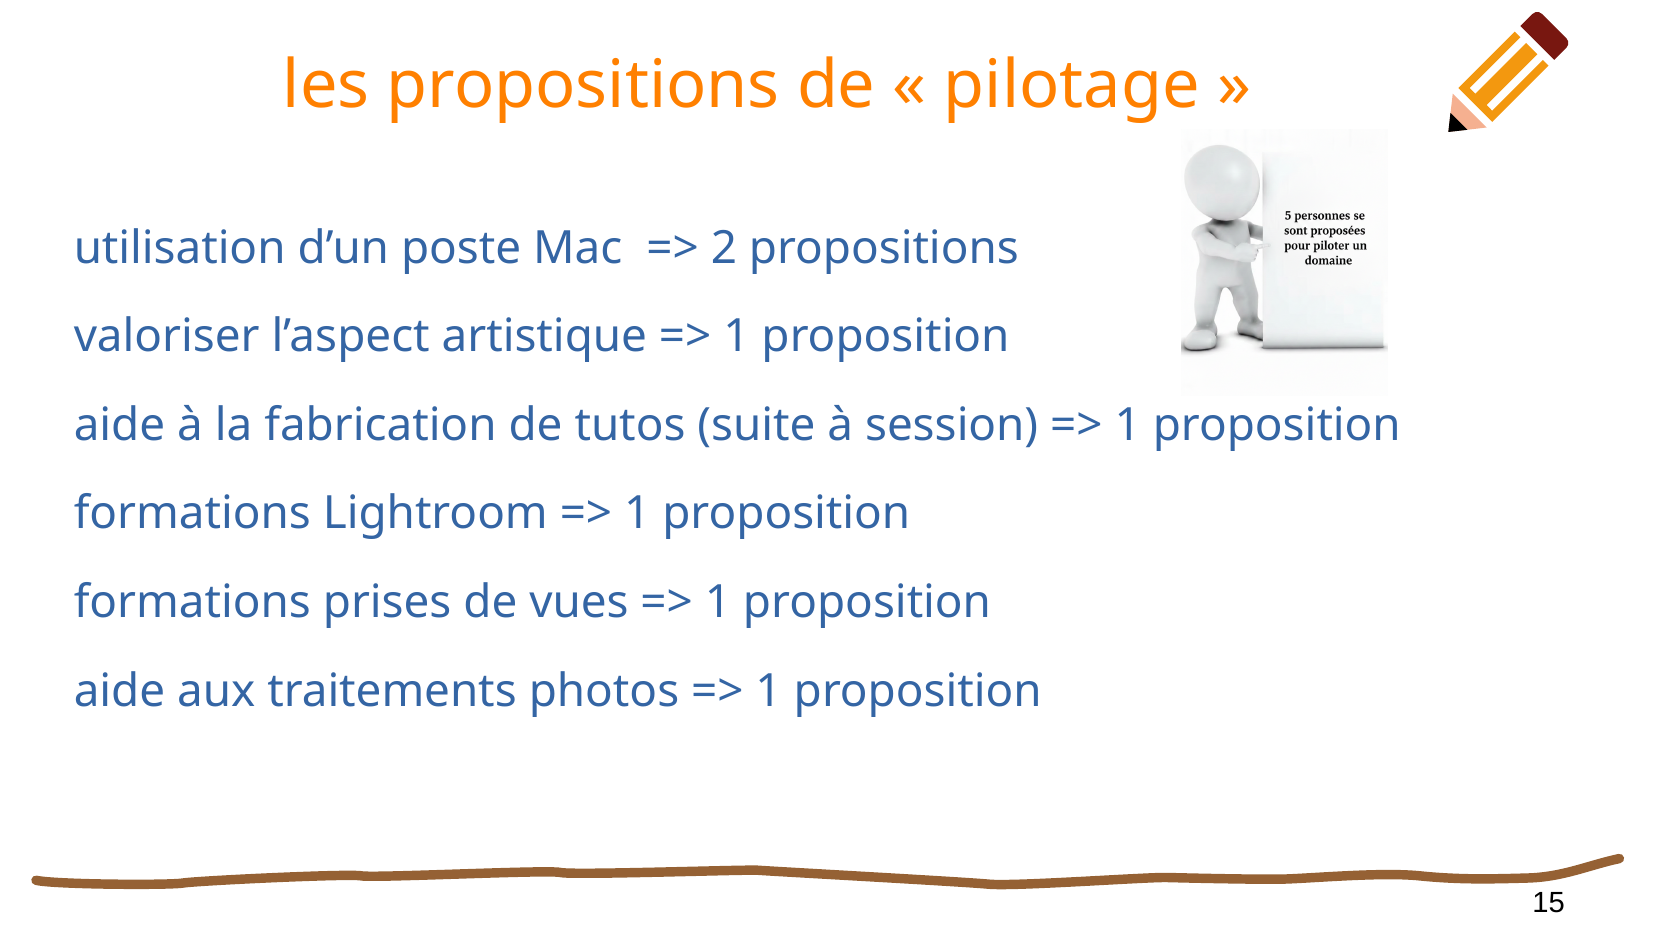

# les propositions de « pilotage »
utilisation d’un poste Mac => 2 propositions
valoriser l’aspect artistique => 1 proposition
aide à la fabrication de tutos (suite à session) => 1 proposition
formations Lightroom => 1 proposition
formations prises de vues => 1 proposition
aide aux traitements photos => 1 proposition
15